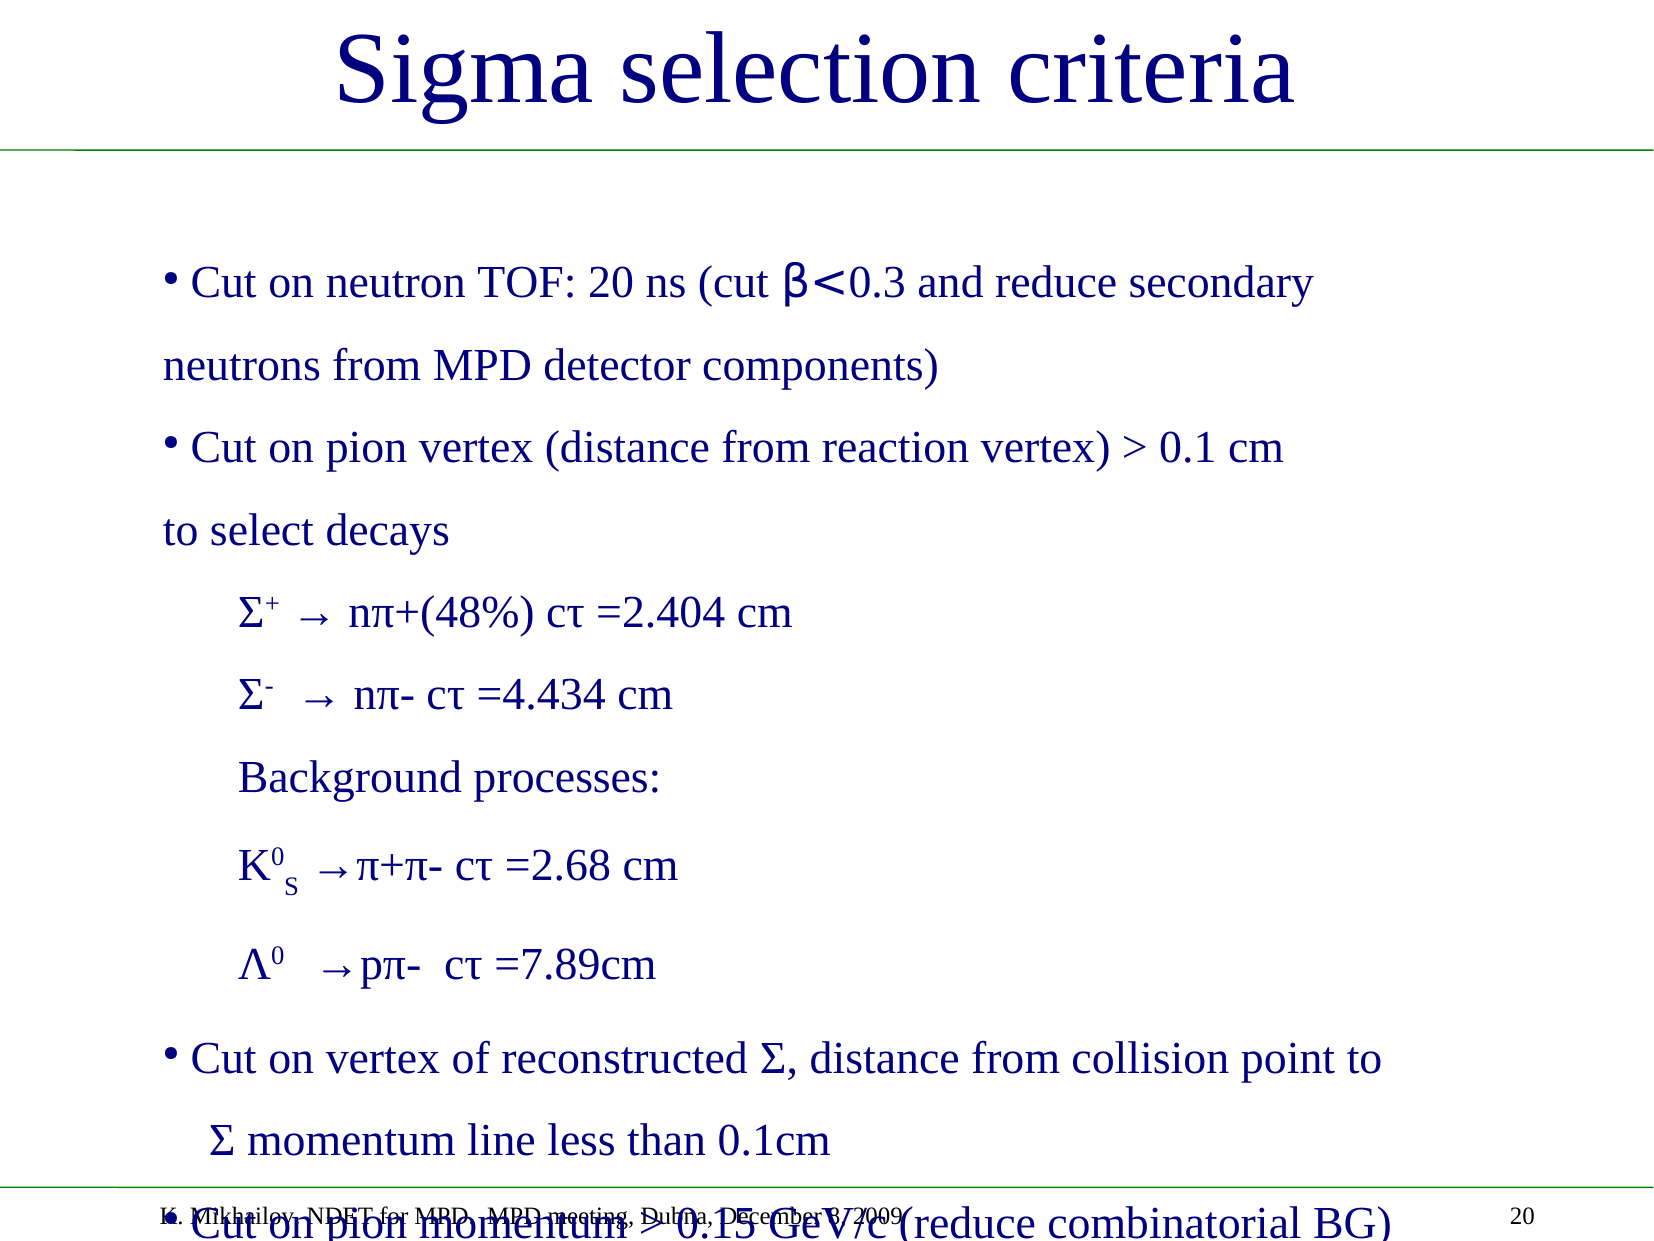

# Sigma selection criteria
 Cut on neutron TOF: 20 ns (cut β<0.3 and reduce secondary
neutrons from MPD detector components)
 Cut on pion vertex (distance from reaction vertex) > 0.1 cm
to select decays
	Σ+ → nπ+(48%) cτ =2.404 cm
	Σ- → nπ- cτ =4.434 cm
	Background processes:
	K0S →π+π- cτ =2.68 cm
	Λ0 →pπ- cτ =7.89cm
 Cut on vertex of reconstructed Σ, distance from collision point to
 Σ momentum line less than 0.1cm
 Cut on pion momentum > 0.15 GeV/c (reduce combinatorial BG)
K. Mikhailov. NDET for MPD. MPD meeting, Dubna, December 8, 2009